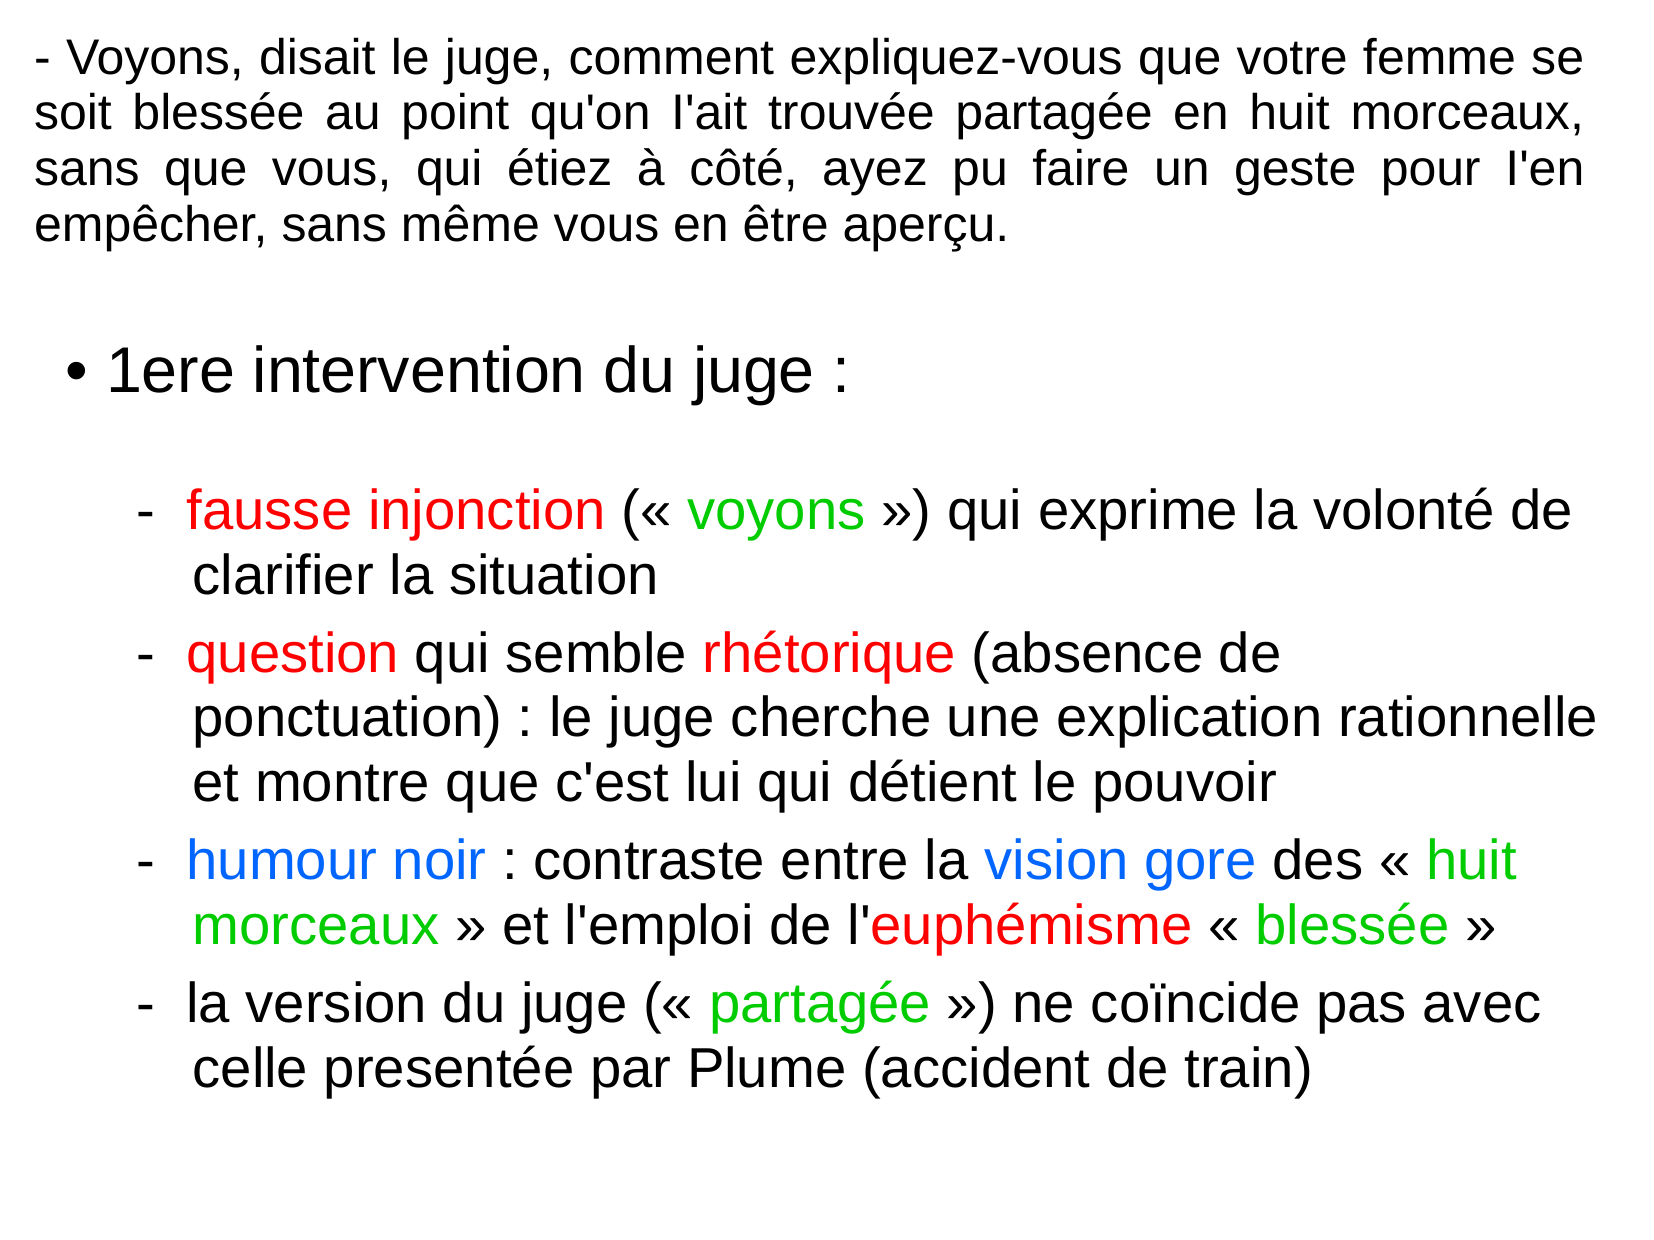

- Voyons, disait le juge, comment expliquez-vous que votre femme se soit blessée au point qu'on I'ait trouvée partagée en huit morceaux, sans que vous, qui étiez à côté, ayez pu faire un geste pour I'en empêcher, sans même vous en être aperçu.
• 1ere intervention du juge :
- fausse injonction (« voyons ») qui exprime la volonté de clarifier la situation
- question qui semble rhétorique (absence de ponctuation) : le juge cherche une explication rationnelle et montre que c'est lui qui détient le pouvoir
- humour noir : contraste entre la vision gore des « huit morceaux » et l'emploi de l'euphémisme « blessée »
- la version du juge (« partagée ») ne coïncide pas avec celle presentée par Plume (accident de train)